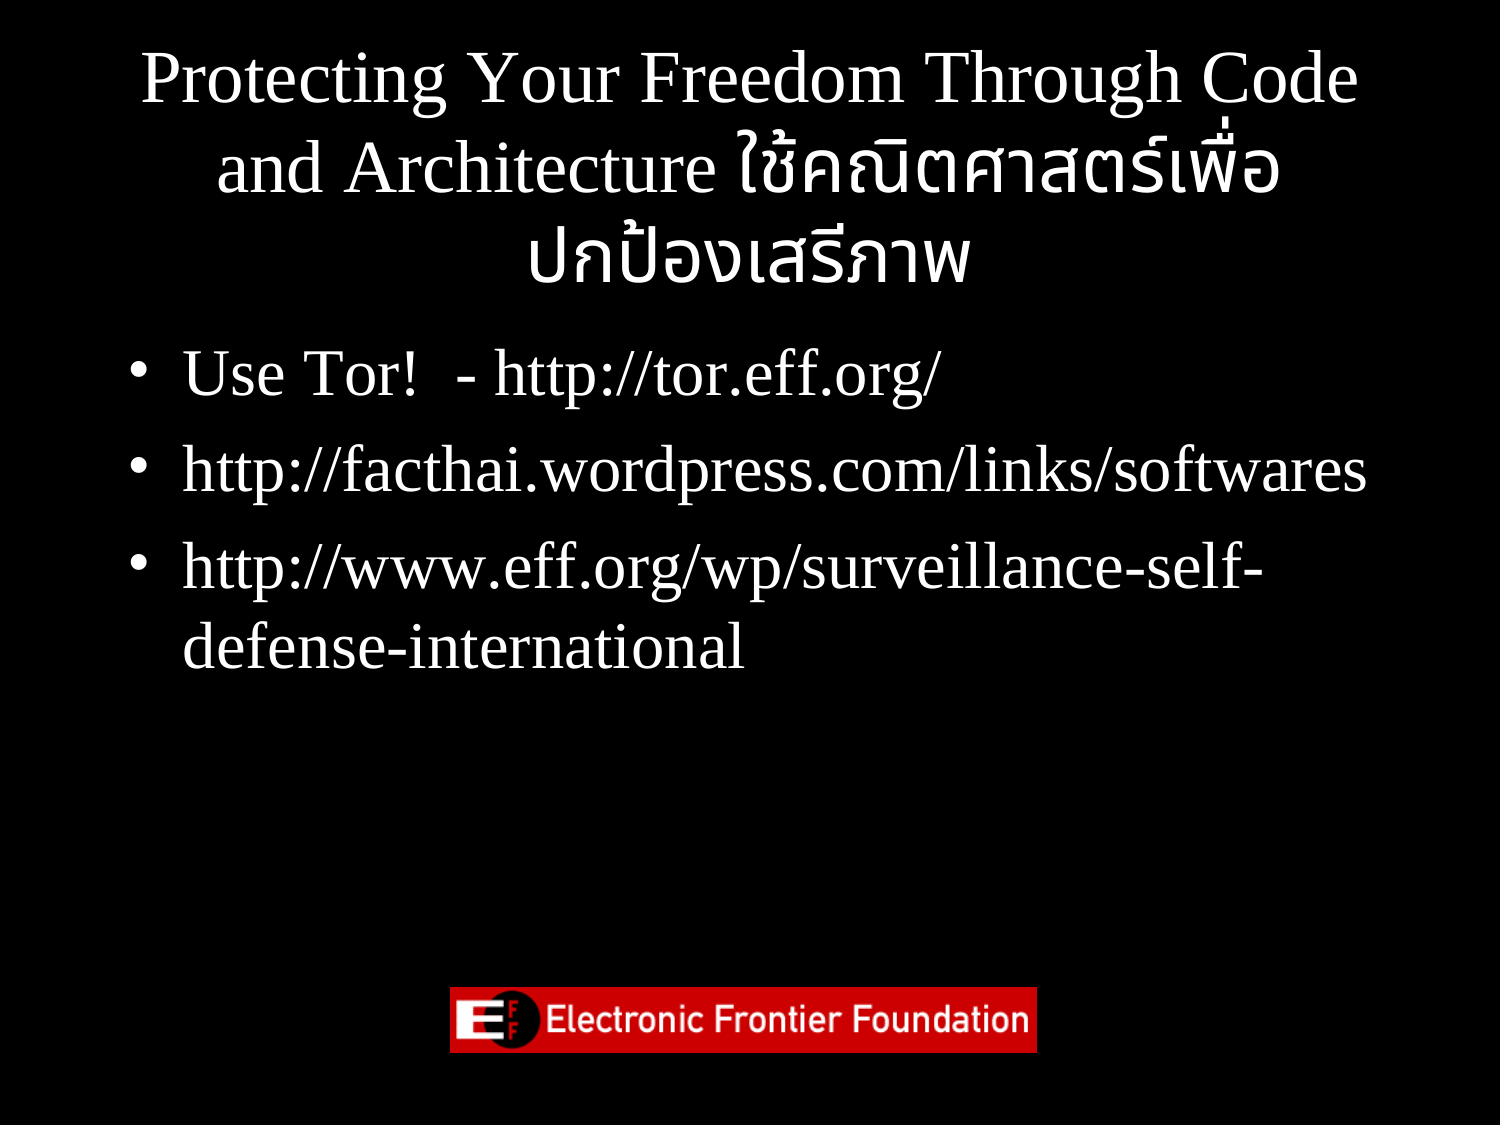

# Protecting Your Freedom Through Code and Architecture ใช้คณิตศาสตร์เพื่อปกป้องเสรีภาพ
Use Tor! - http://tor.eff.org/
http://facthai.wordpress.com/links/softwares
http://www.eff.org/wp/surveillance-self-defense-international